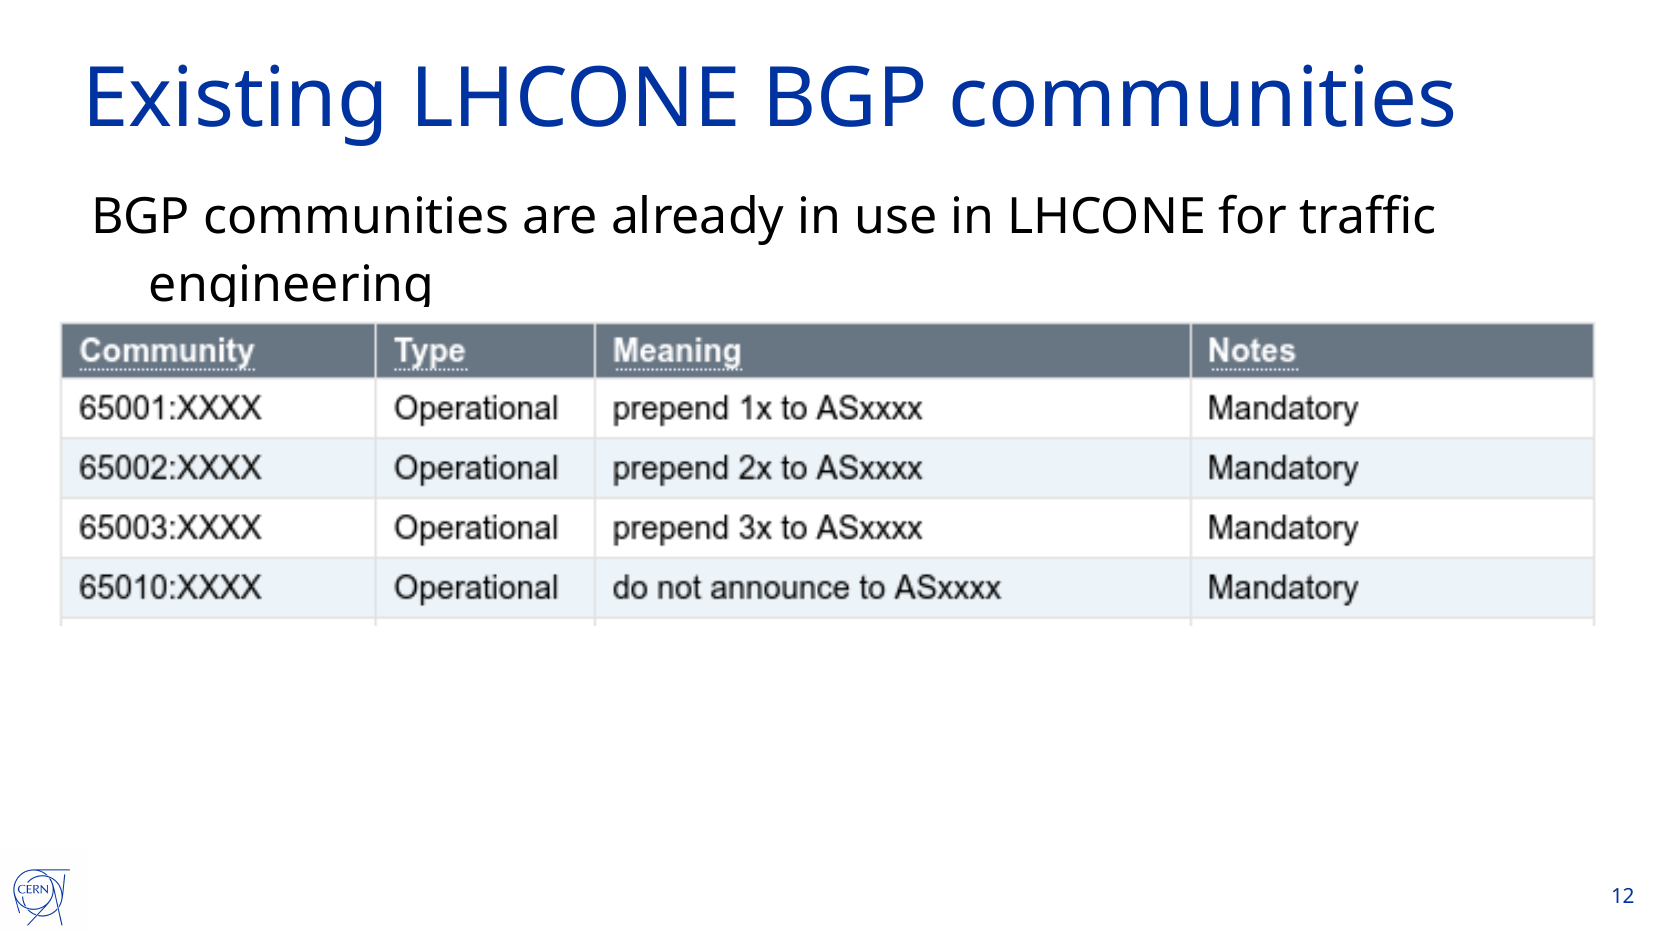

# Existing LHCONE BGP communities
BGP communities are already in use in LHCONE for traffic engineering
https://twiki.cern.ch/twiki/bin/view/LHCONE/LhcOneVRF#BGP_communities